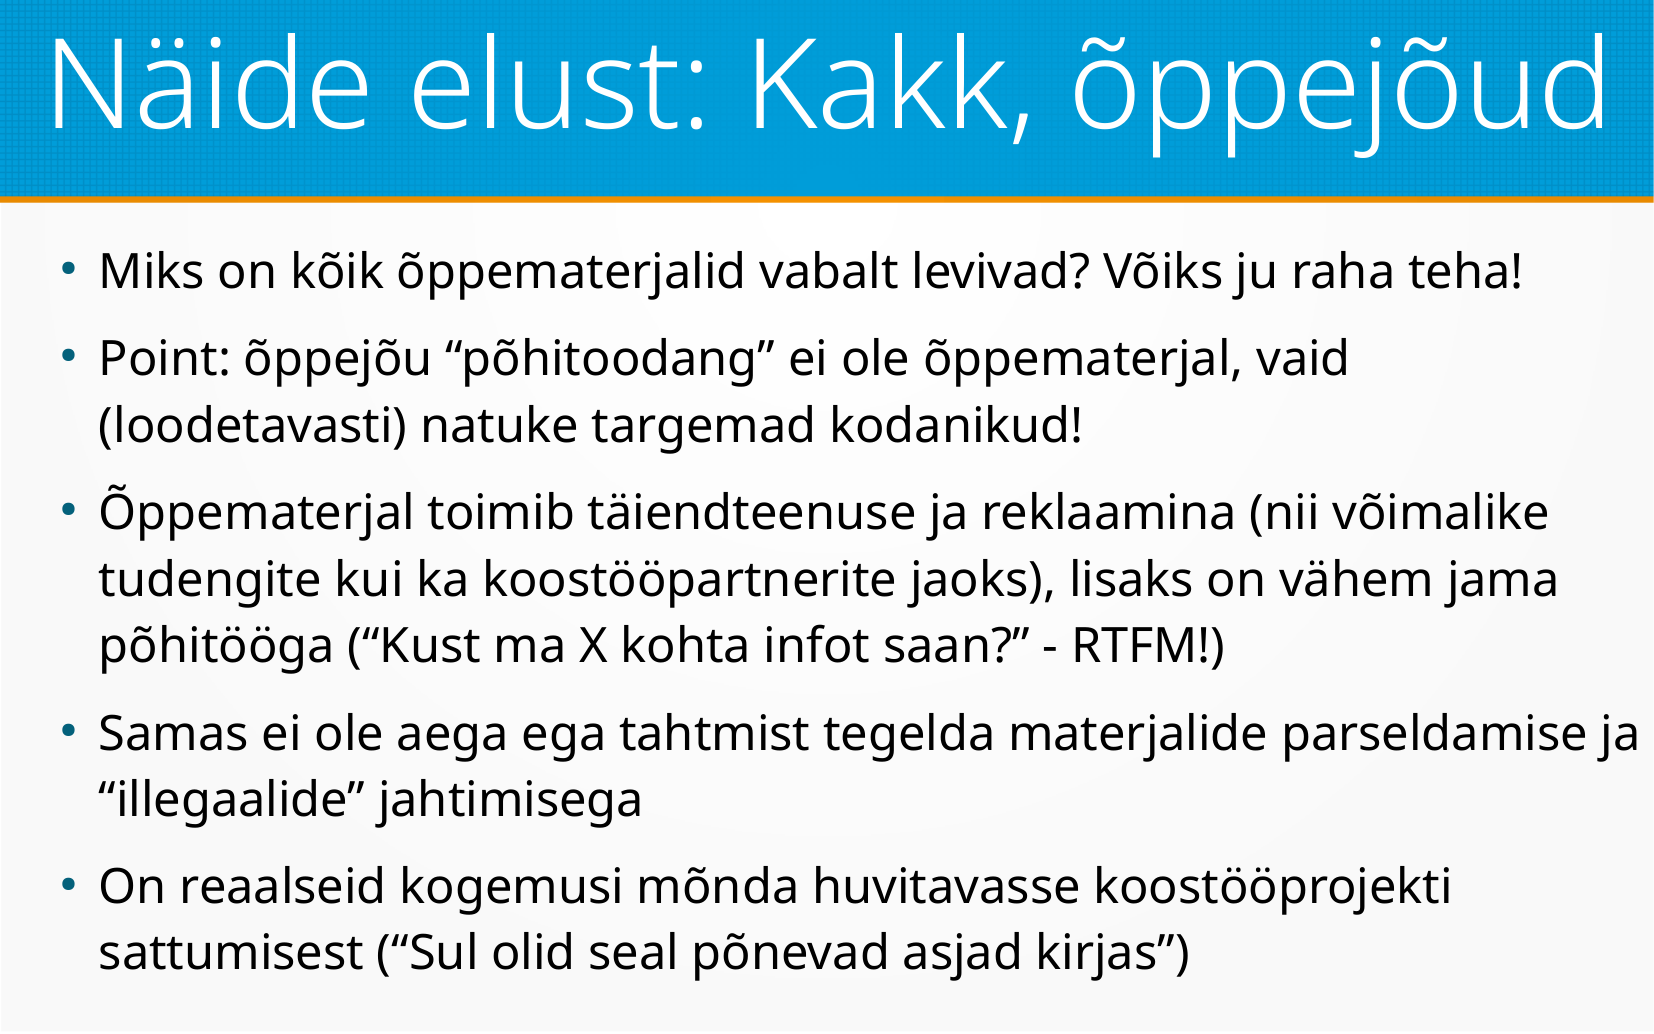

# Näide elust: Kakk, õppejõud
Miks on kõik õppematerjalid vabalt levivad? Võiks ju raha teha!
Point: õppejõu “põhitoodang” ei ole õppematerjal, vaid (loodetavasti) natuke targemad kodanikud!
Õppematerjal toimib täiendteenuse ja reklaamina (nii võimalike tudengite kui ka koostööpartnerite jaoks), lisaks on vähem jama põhitööga (“Kust ma X kohta infot saan?” - RTFM!)
Samas ei ole aega ega tahtmist tegelda materjalide parseldamise ja “illegaalide” jahtimisega
On reaalseid kogemusi mõnda huvitavasse koostööprojekti sattumisest (“Sul olid seal põnevad asjad kirjas”)